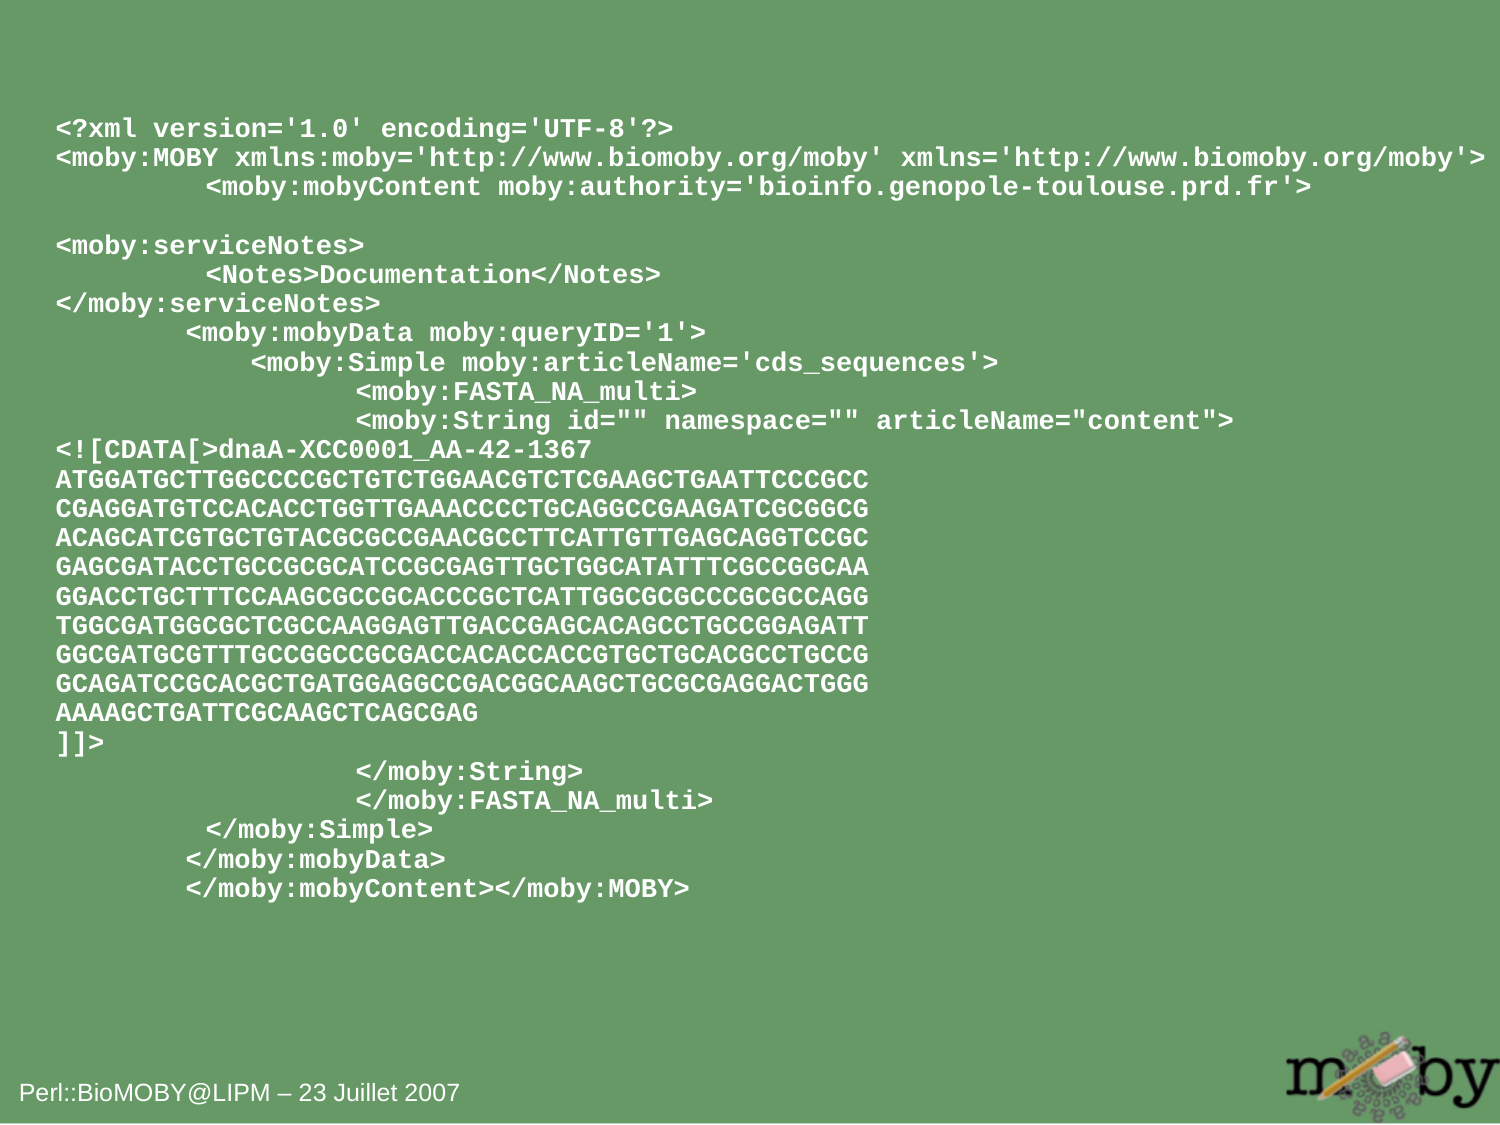

<?xml version='1.0' encoding='UTF-8'?>
<moby:MOBY xmlns:moby='http://www.biomoby.org/moby' xmlns='http://www.biomoby.org/moby'>
	<moby:mobyContent moby:authority='bioinfo.genopole-toulouse.prd.fr'>
<moby:serviceNotes>
	<Notes>Documentation</Notes>
</moby:serviceNotes>
 <moby:mobyData moby:queryID='1'>
 <moby:Simple moby:articleName='cds_sequences'>
		<moby:FASTA_NA_multi>
		<moby:String id="" namespace="" articleName="content">
<![CDATA[>dnaA-XCC0001_AA-42-1367
ATGGATGCTTGGCCCCGCTGTCTGGAACGTCTCGAAGCTGAATTCCCGCC
CGAGGATGTCCACACCTGGTTGAAACCCCTGCAGGCCGAAGATCGCGGCG
ACAGCATCGTGCTGTACGCGCCGAACGCCTTCATTGTTGAGCAGGTCCGC
GAGCGATACCTGCCGCGCATCCGCGAGTTGCTGGCATATTTCGCCGGCAA
GGACCTGCTTTCCAAGCGCCGCACCCGCTCATTGGCGCGCCCGCGCCAGG
TGGCGATGGCGCTCGCCAAGGAGTTGACCGAGCACAGCCTGCCGGAGATT
GGCGATGCGTTTGCCGGCCGCGACCACACCACCGTGCTGCACGCCTGCCG
GCAGATCCGCACGCTGATGGAGGCCGACGGCAAGCTGCGCGAGGACTGGG
AAAAGCTGATTCGCAAGCTCAGCGAG
]]>
		</moby:String>
		</moby:FASTA_NA_multi>
	</moby:Simple>
 </moby:mobyData>
 </moby:mobyContent></moby:MOBY>